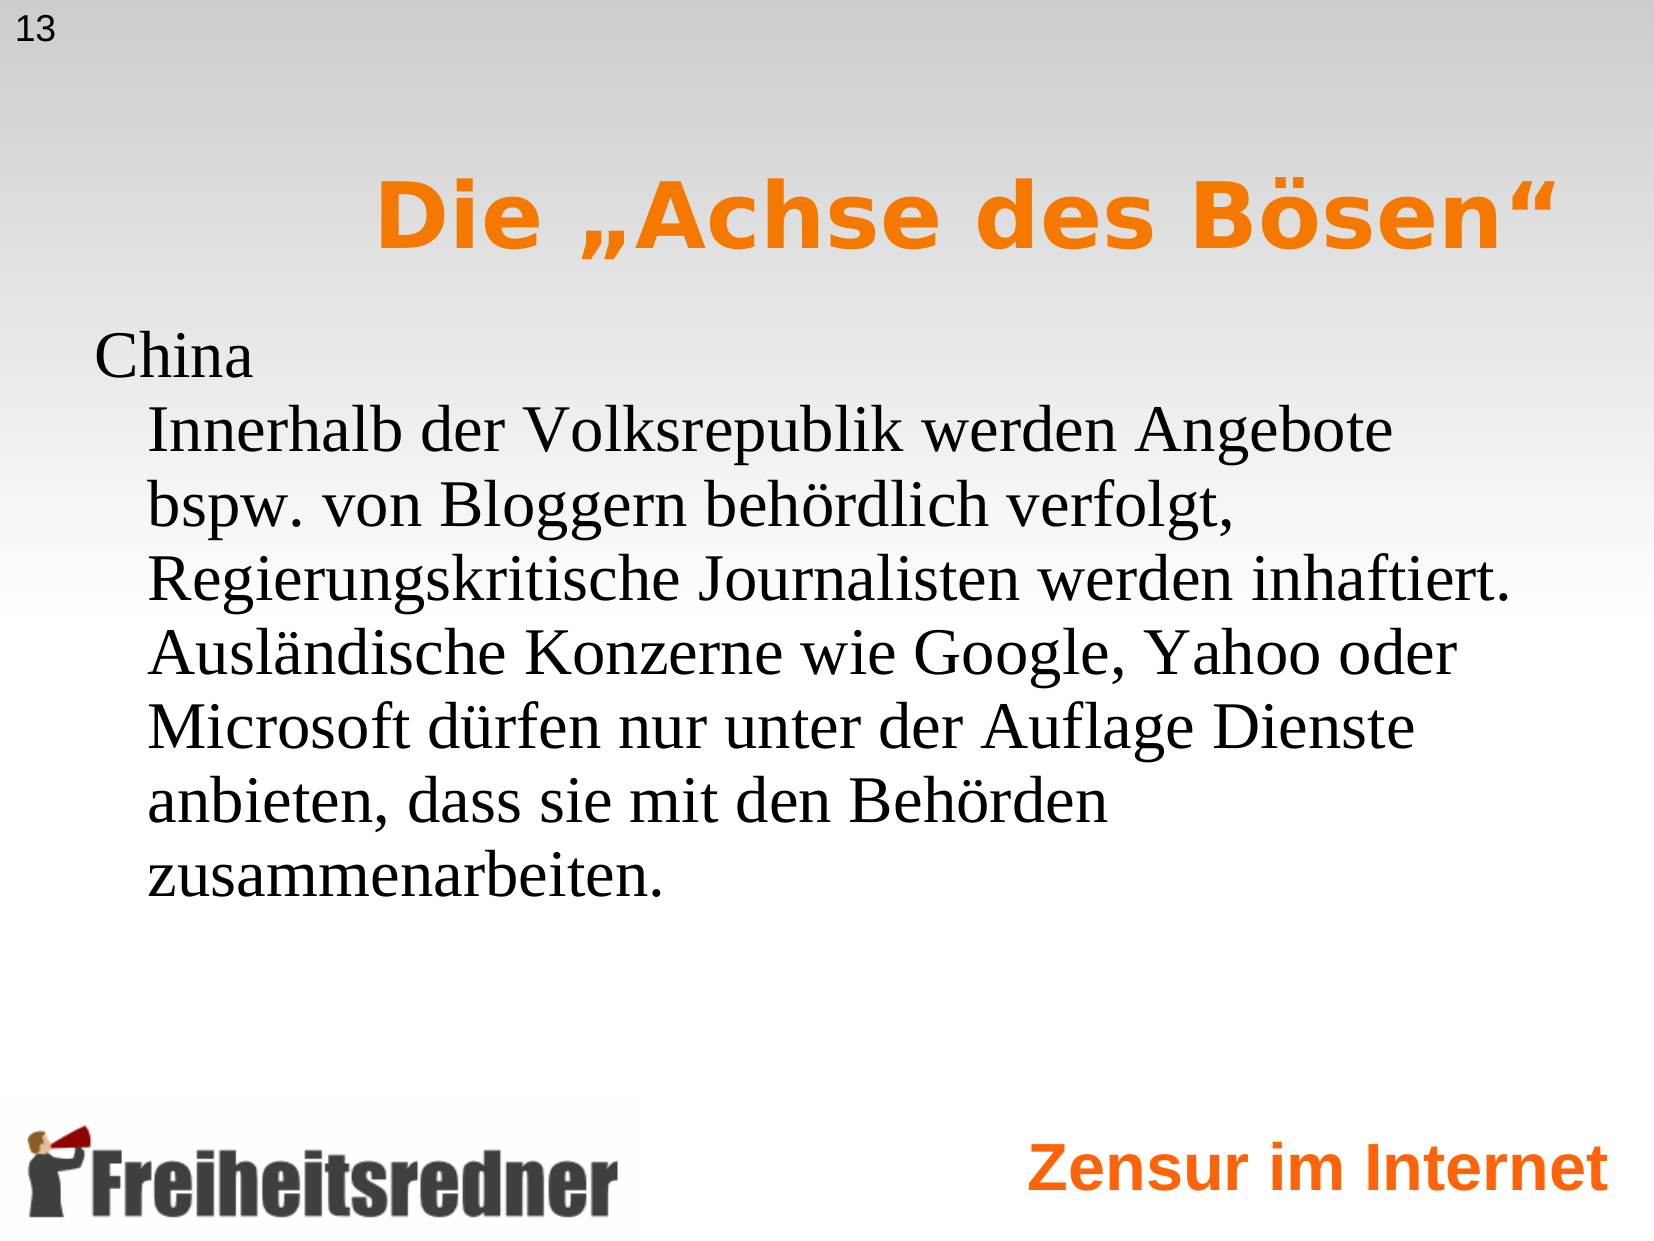

# Die „Achse des Bösen“
China
Innerhalb der Volksrepublik werden Angebote bspw. von Bloggern behördlich verfolgt, Regierungskritische Journalisten werden inhaftiert. Ausländische Konzerne wie Google, Yahoo oder Microsoft dürfen nur unter der Auflage Dienste anbieten, dass sie mit den Behörden zusammenarbeiten.